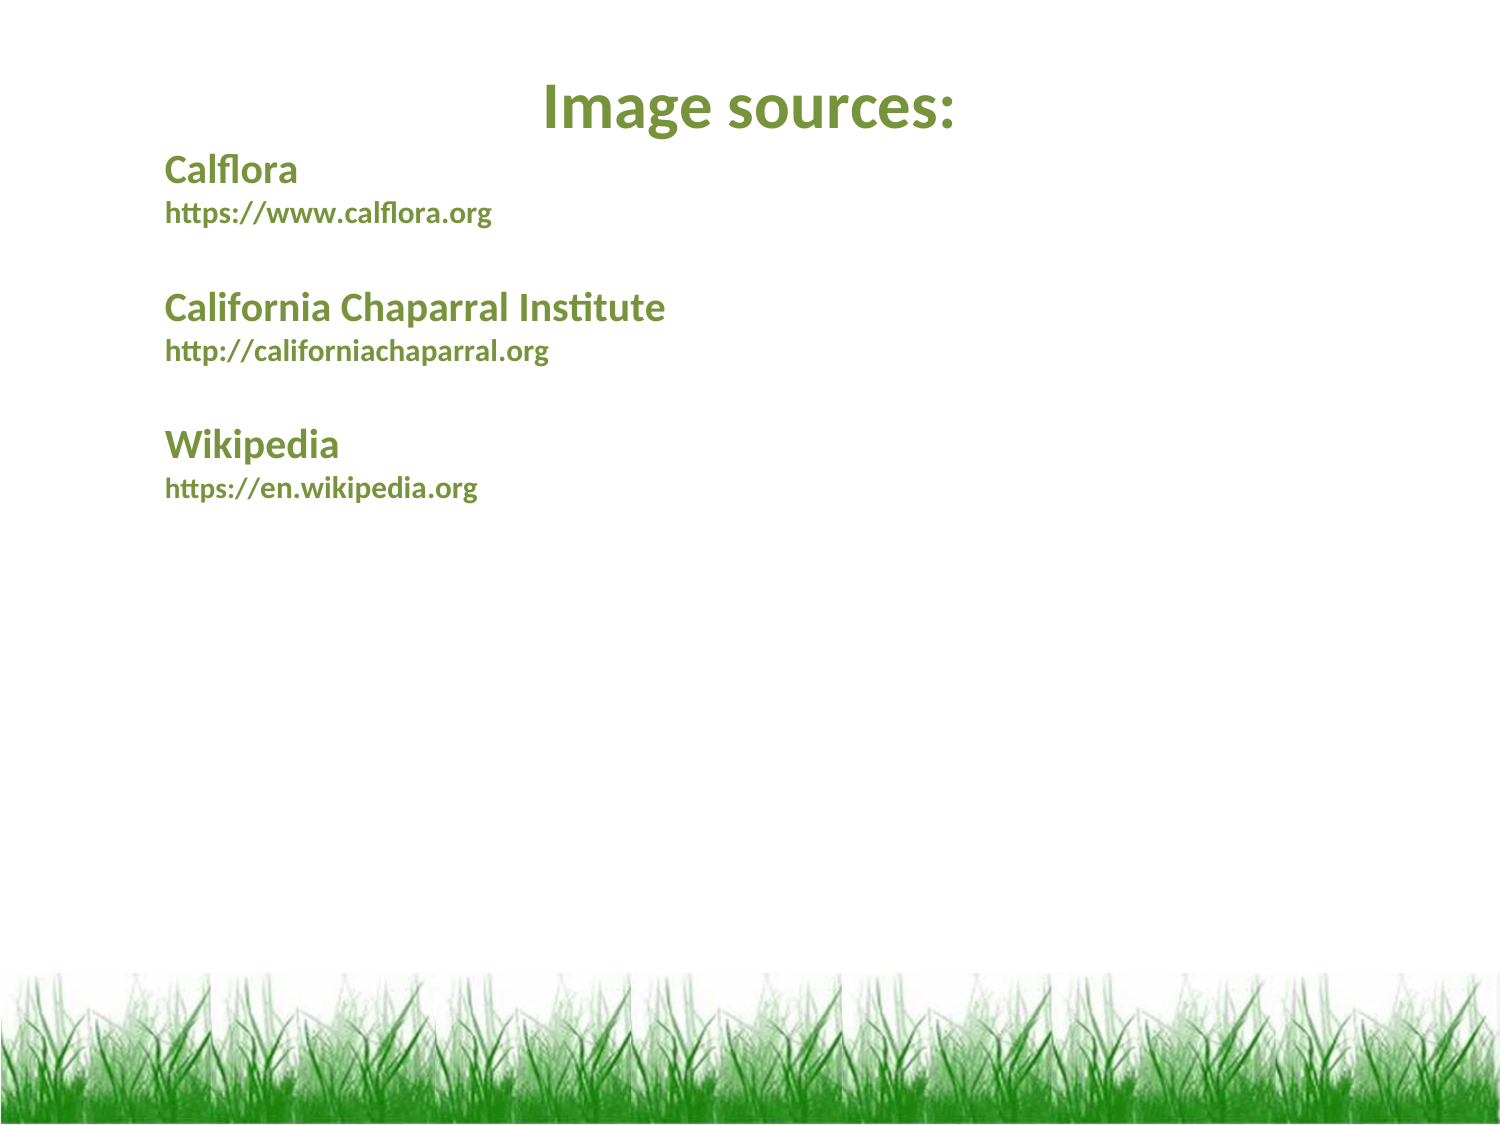

Image sources:
Calflora
https://www.calflora.org
California Chaparral Institute
http://californiachaparral.org
Wikipedia
https://en.wikipedia.org